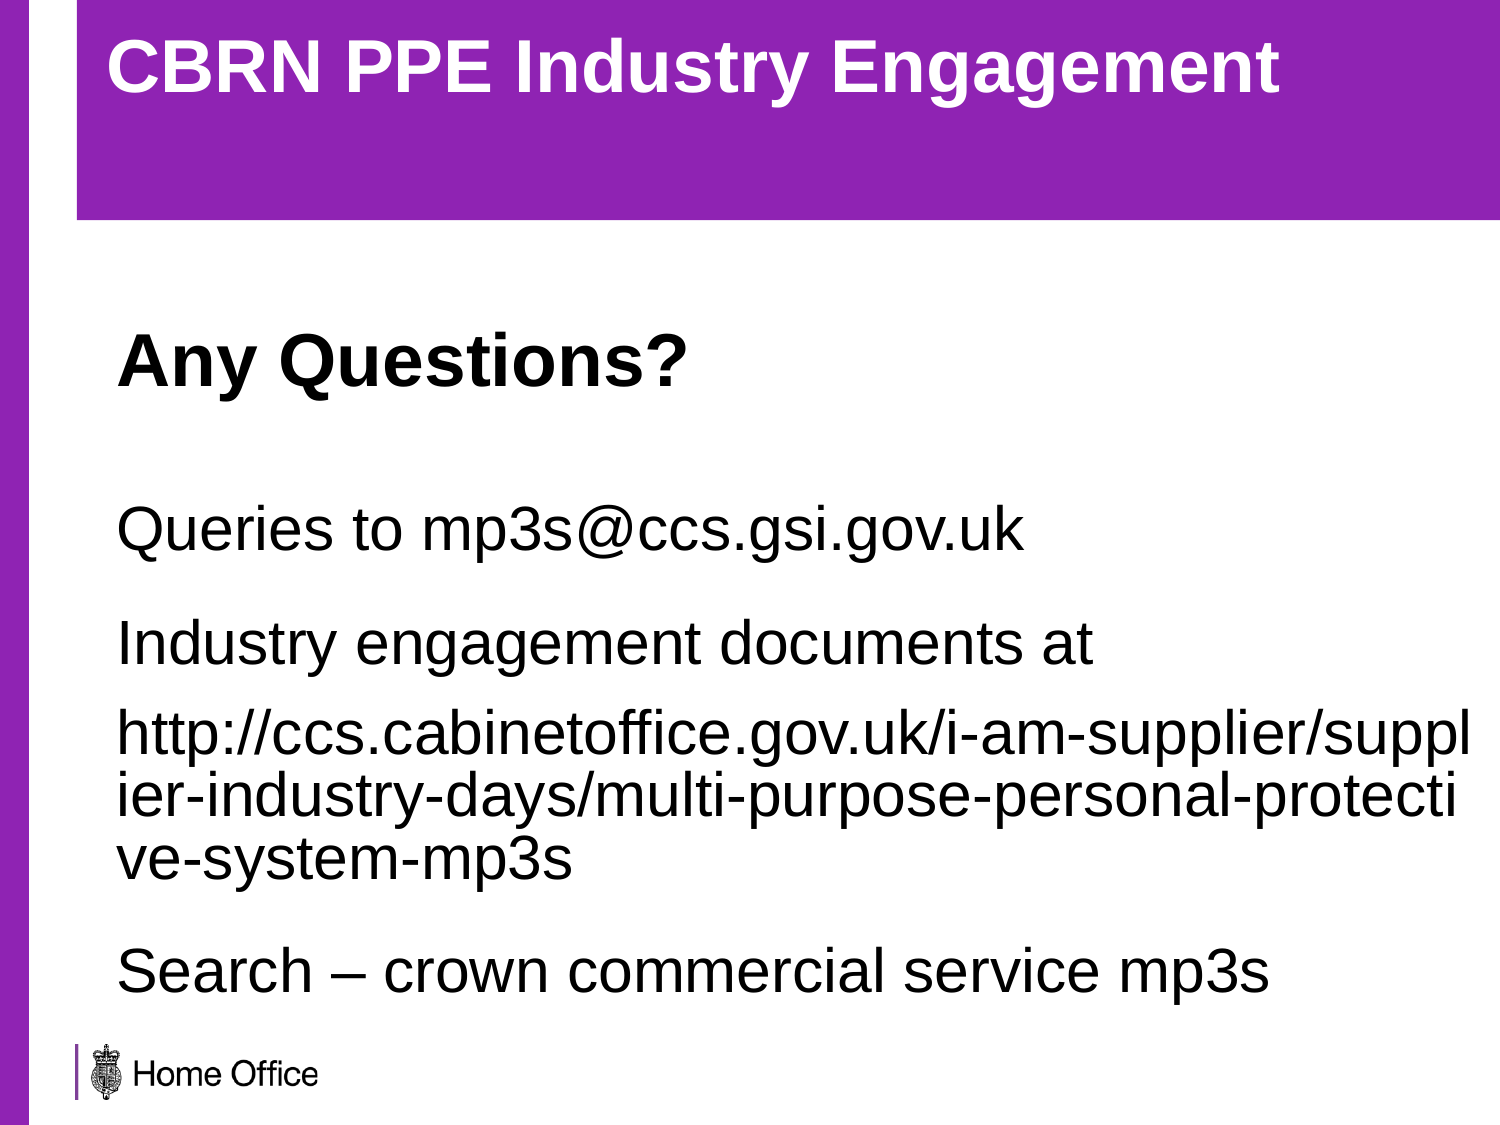

# CBRN PPE Industry Engagement
Any Questions?
Queries to mp3s@ccs.gsi.gov.uk
Industry engagement documents at
http://ccs.cabinetoffice.gov.uk/i-am-supplier/supplier-industry-days/multi-purpose-personal-protective-system-mp3s
Search – crown commercial service mp3s